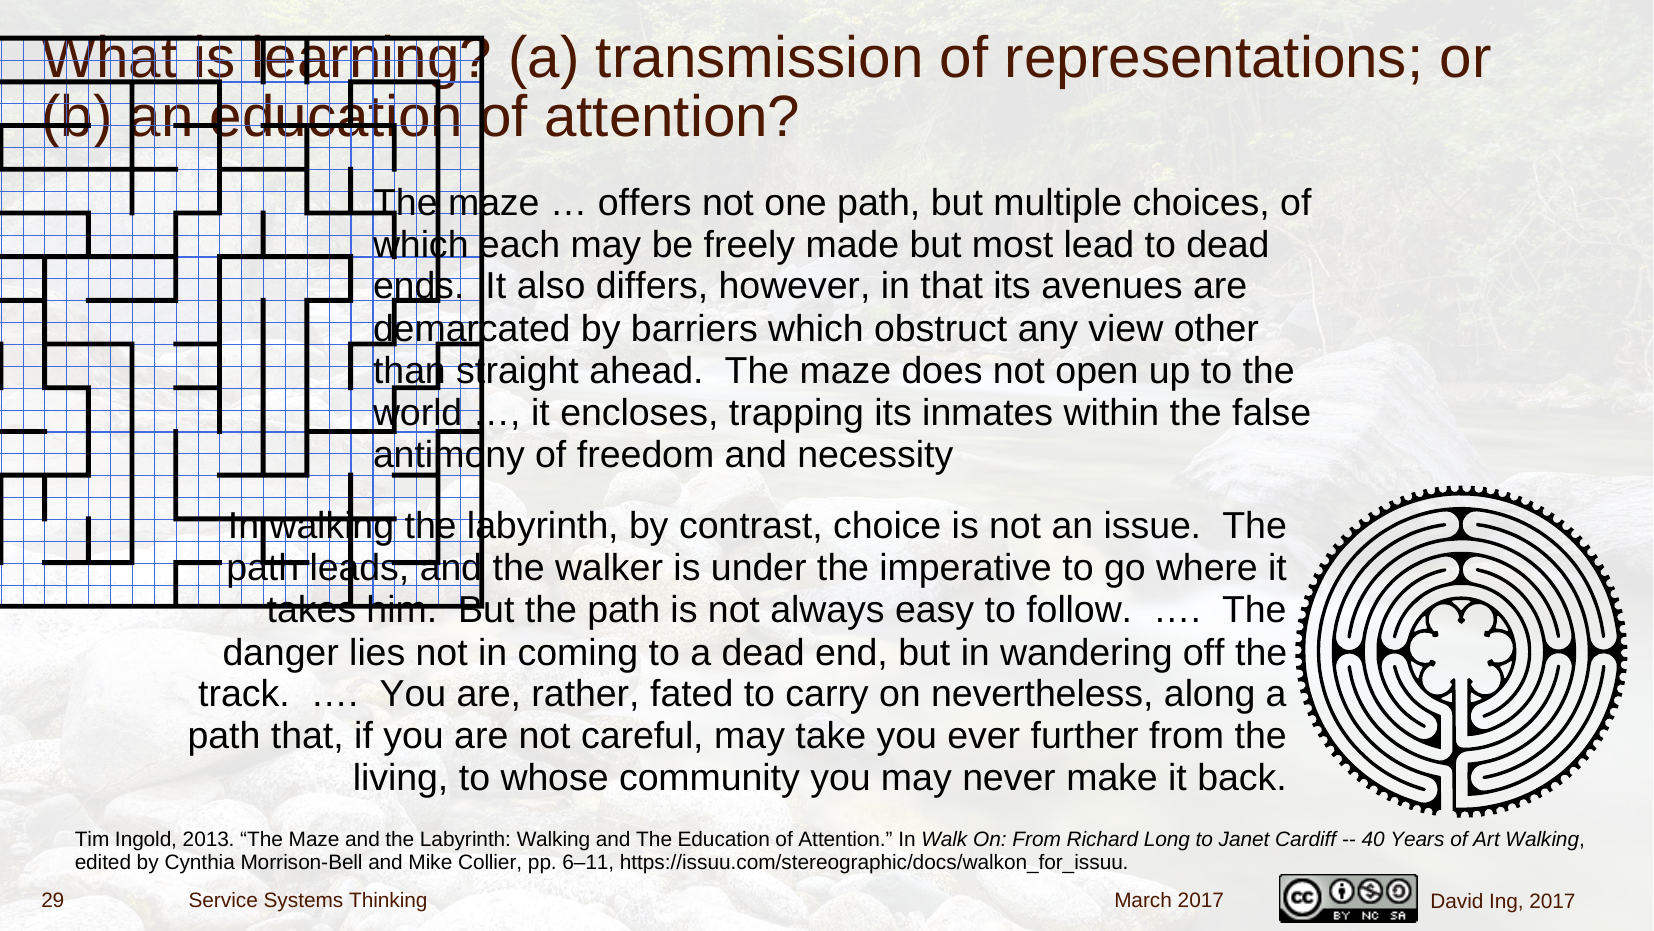

# What is learning? (a) transmission of representations; or (b) an education of attention?
The maze … offers not one path, but multiple choices, of which each may be freely made but most lead to dead ends. It also differs, however, in that its avenues are demarcated by barriers which obstruct any view other than straight ahead. The maze does not open up to the world …, it encloses, trapping its inmates within the false antimony of freedom and necessity
In walking the labyrinth, by contrast, choice is not an issue. The path leads, and the walker is under the imperative to go where it takes him. But the path is not always easy to follow. …. The danger lies not in coming to a dead end, but in wandering off the track. …. You are, rather, fated to carry on nevertheless, along a path that, if you are not careful, may take you ever further from the living, to whose community you may never make it back.
Tim Ingold, 2013. “The Maze and the Labyrinth: Walking and The Education of Attention.” In Walk On: From Richard Long to Janet Cardiff -- 40 Years of Art Walking, edited by Cynthia Morrison-Bell and Mike Collier, pp. 6–11, https://issuu.com/stereographic/docs/walkon_for_issuu.
Service Systems Thinking
March 2017
29